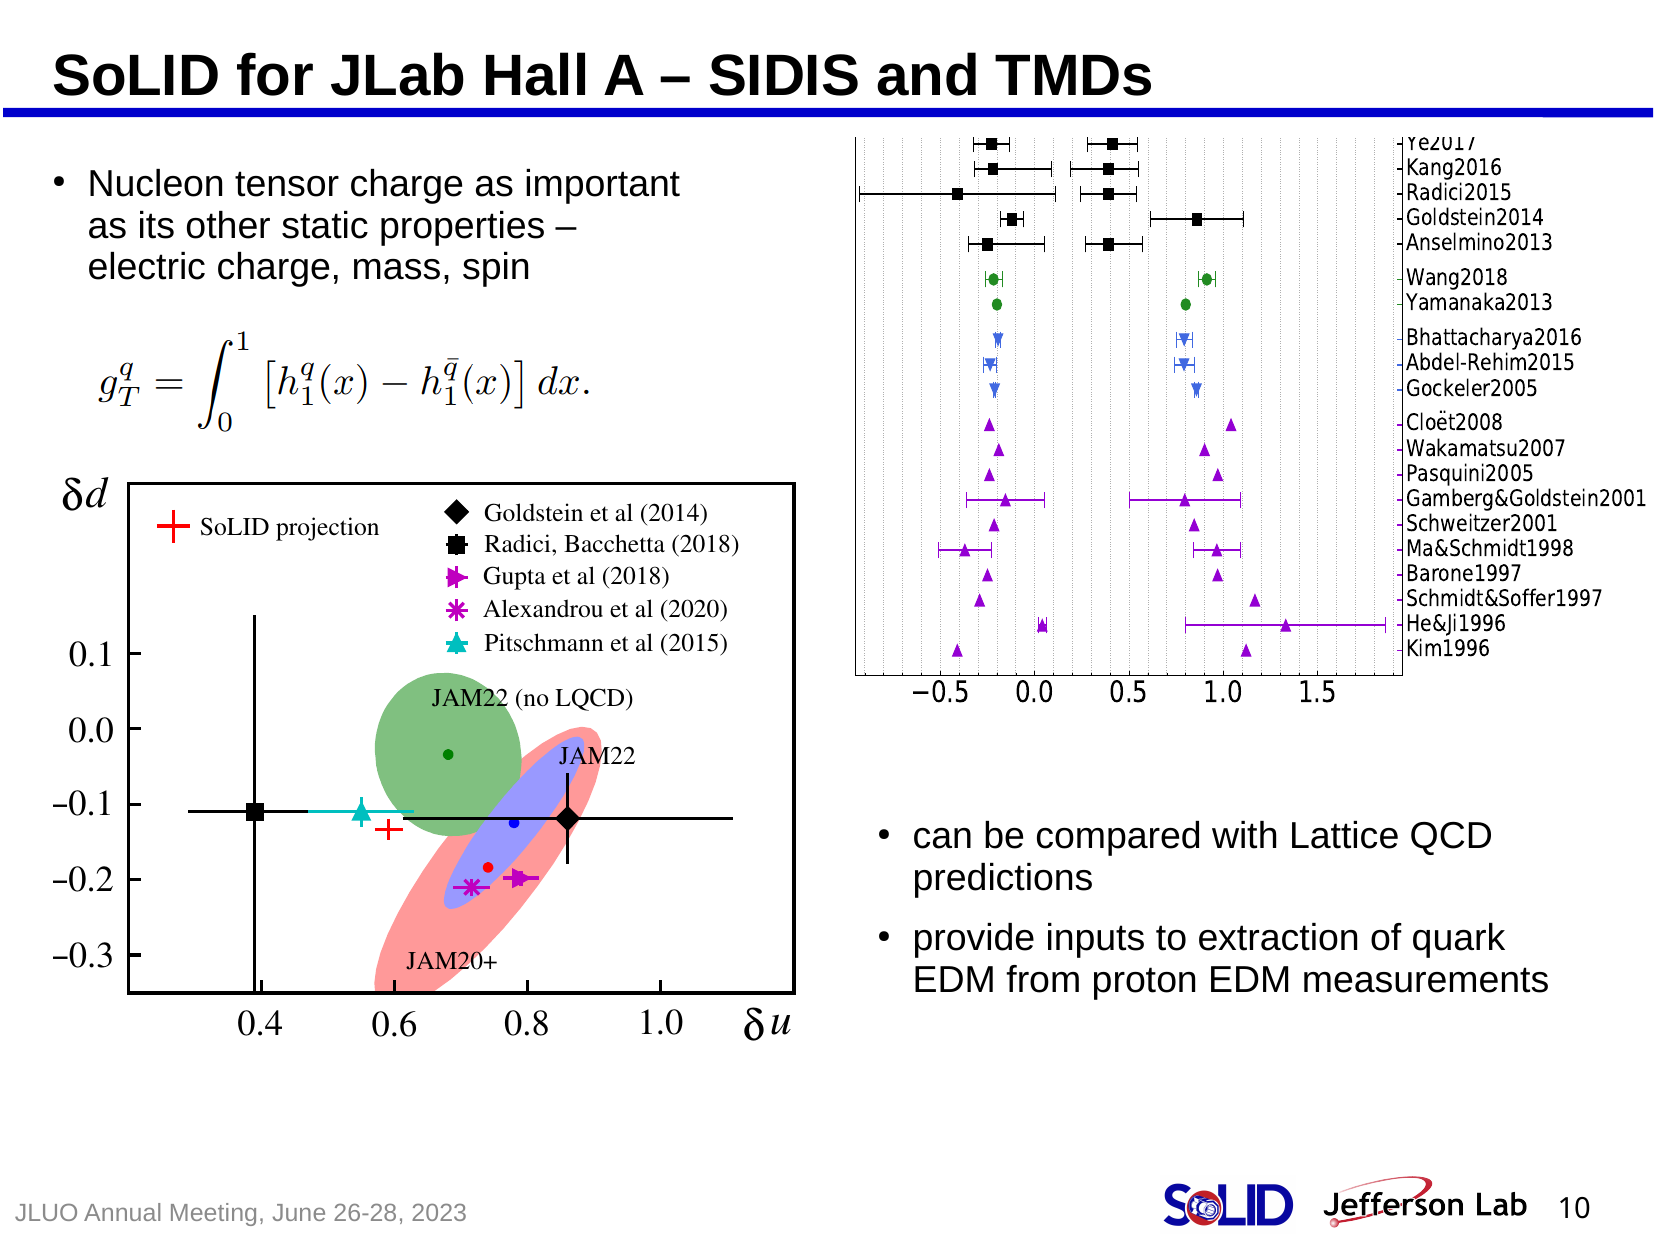

SoLID for JLab Hall A – SIDIS and TMDs
Nucleon tensor charge as important as its other static properties – electric charge, mass, spin
can be compared with Lattice QCD predictions
provide inputs to extraction of quark EDM from proton EDM measurements